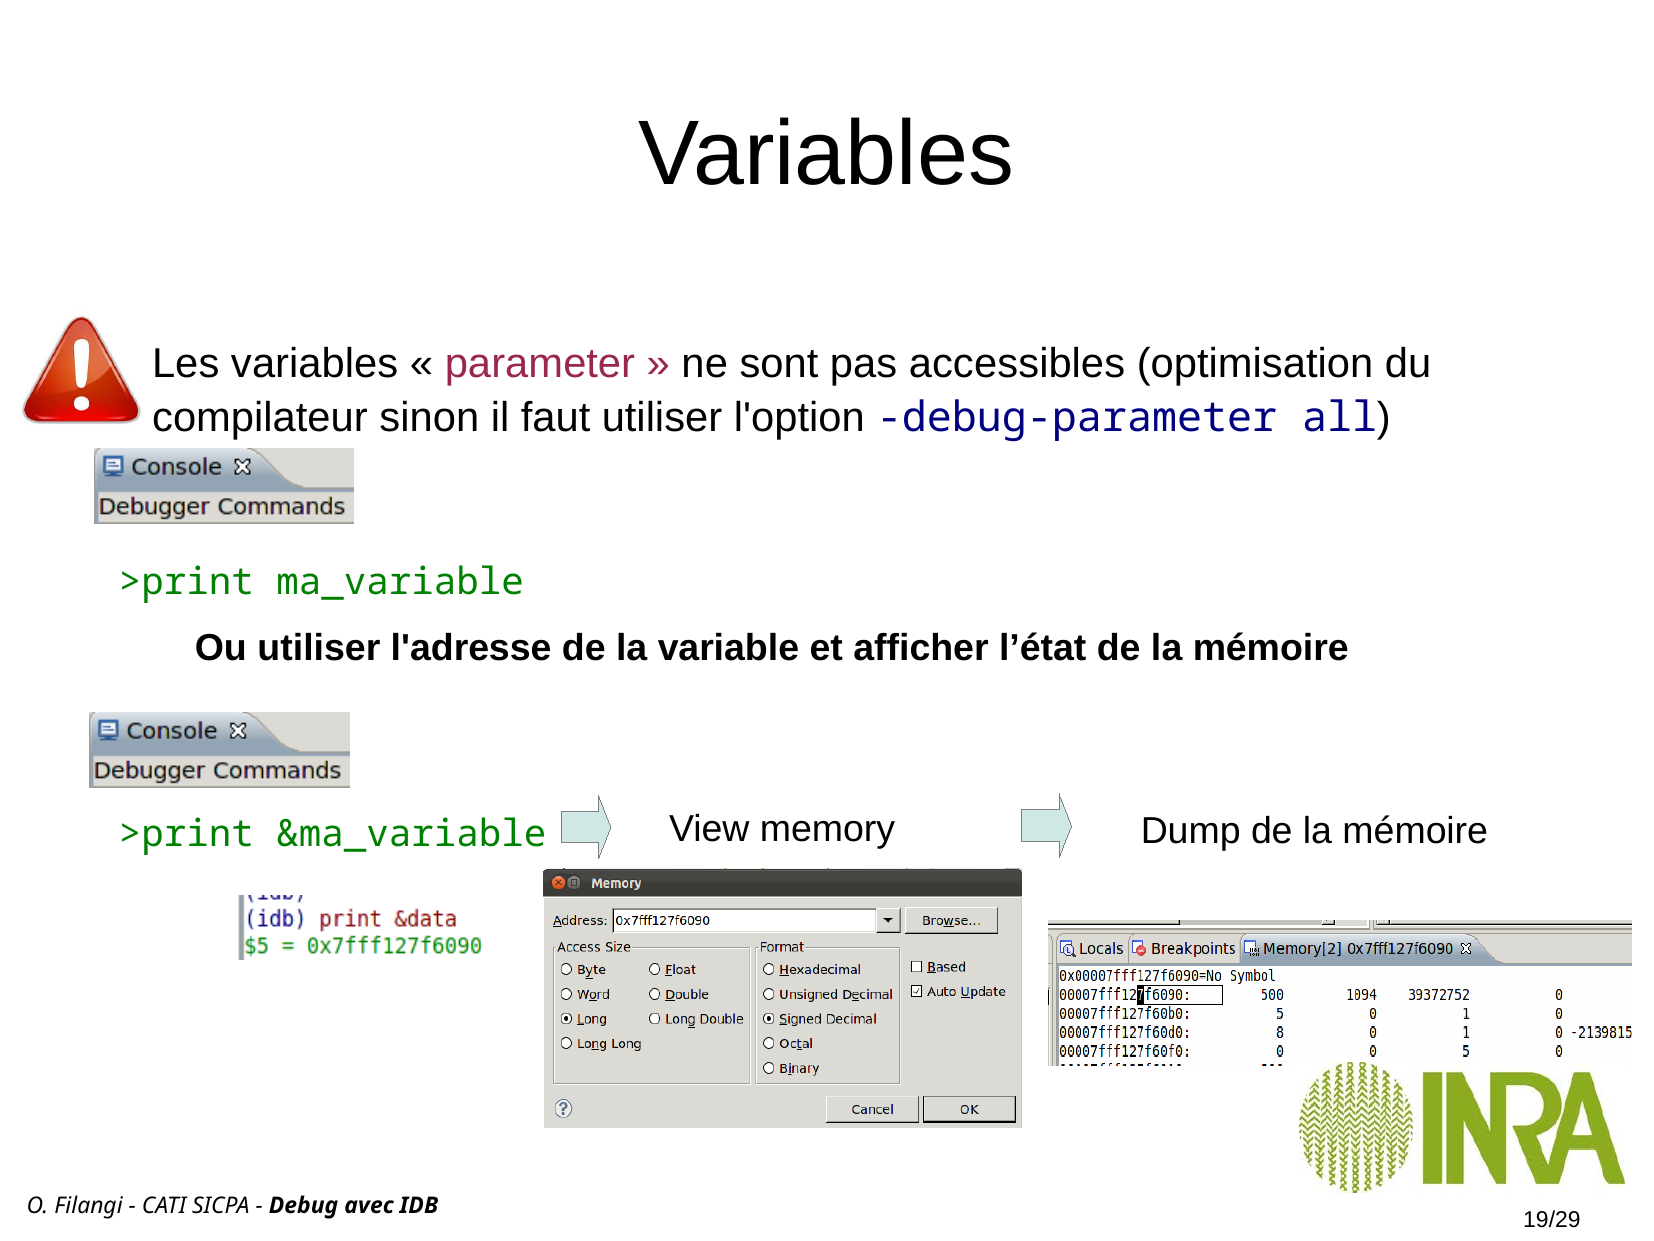

# Variables
Les variables « parameter » ne sont pas accessibles (optimisation du compilateur sinon il faut utiliser l'option -debug-parameter all)
>print ma_variable
Ou utiliser l'adresse de la variable et afficher l’état de la mémoire
>print &ma_variable
View memory
Dump de la mémoire
 O. Filangi - CATI SICPA - Debug avec IDB